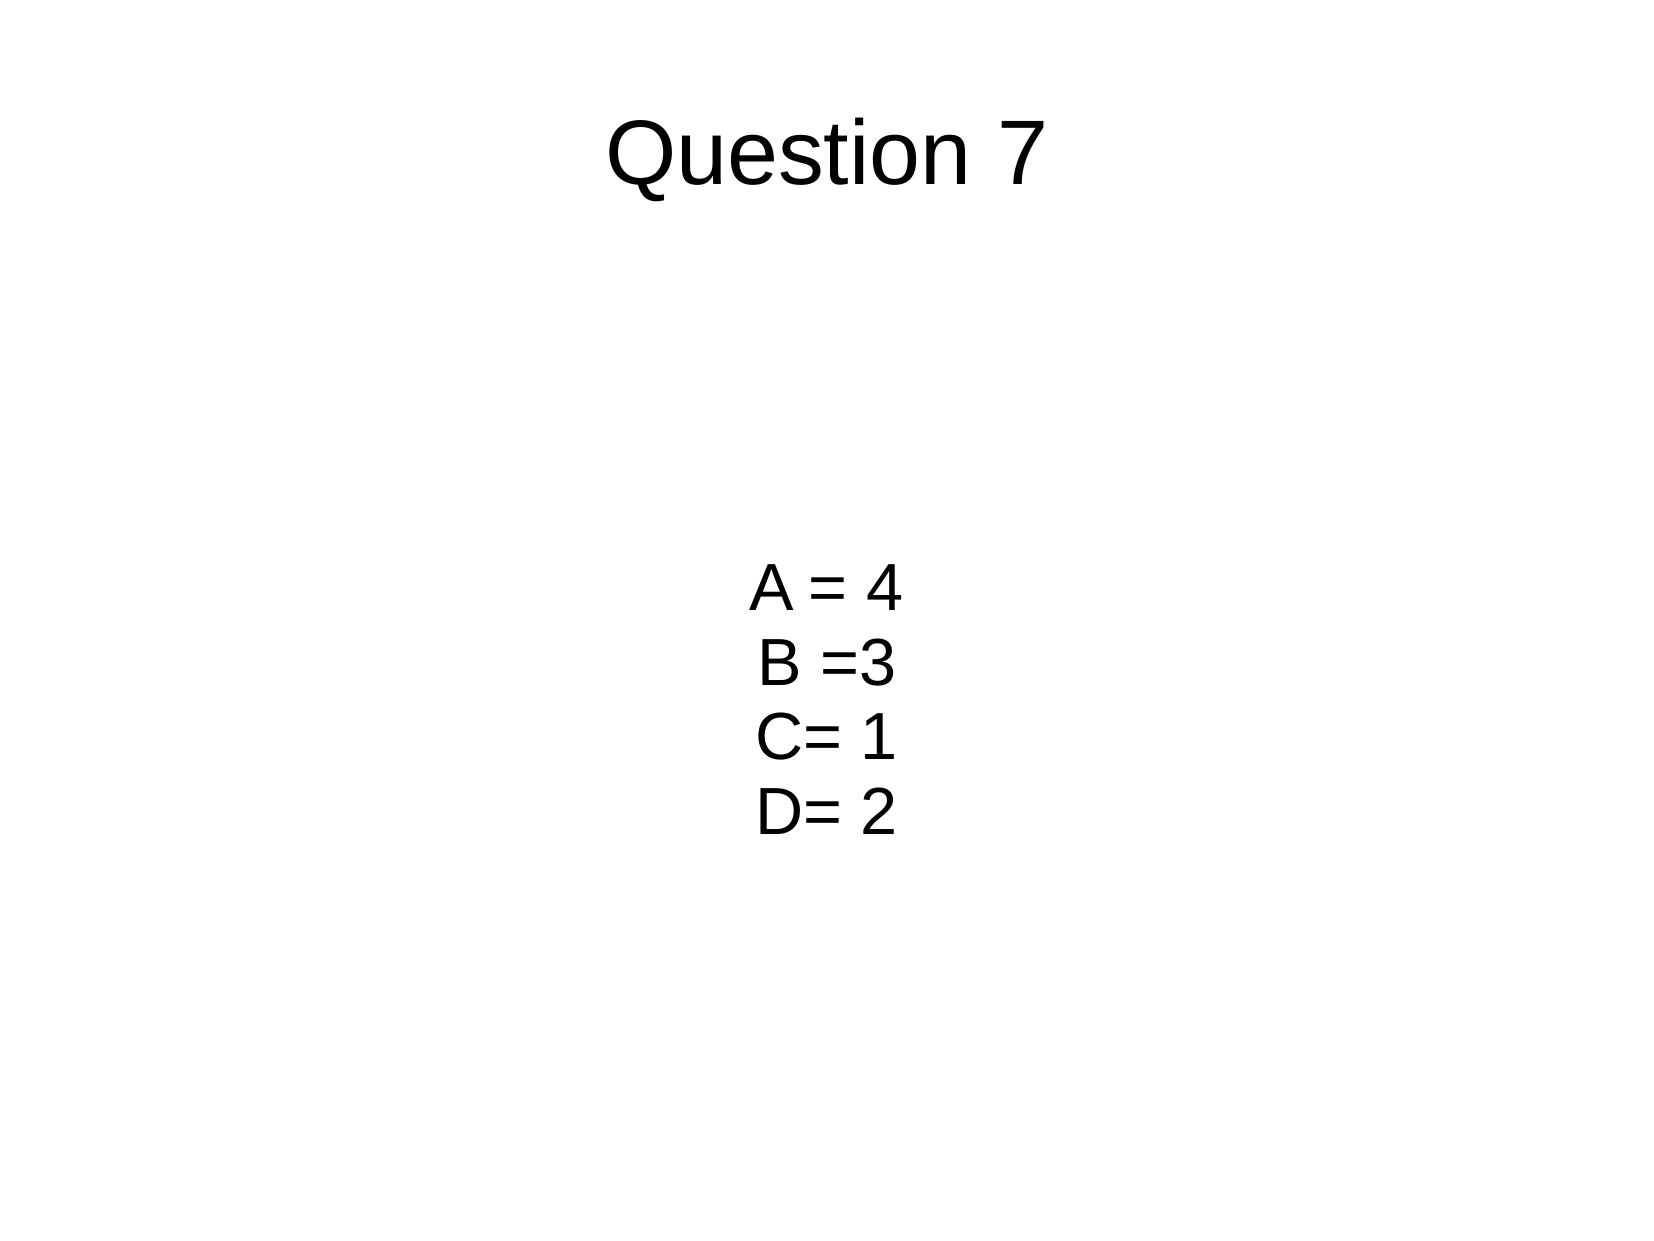

# Question 7
A = 4
B =3
C= 1
D= 2